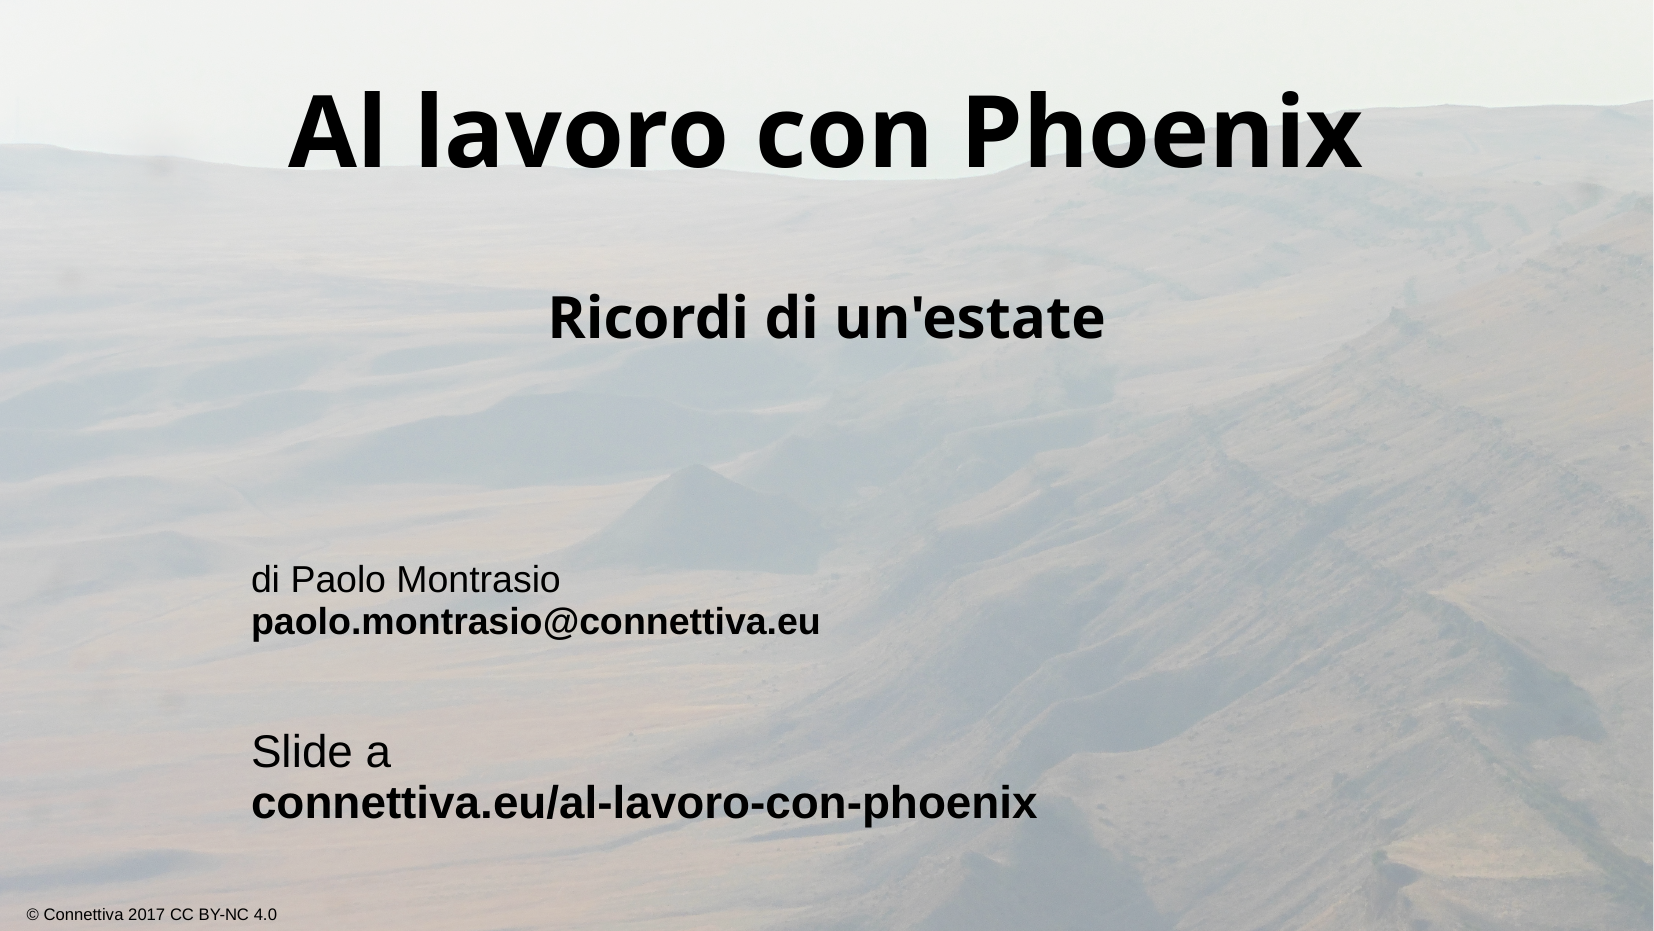

Al lavoro con Phoenix
Ricordi di un'estate
di Paolo Montrasio
paolo.montrasio@connettiva.eu
Slide a
connettiva.eu/al-lavoro-con-phoenix
© Connettiva 2017 CC BY-NC 4.0